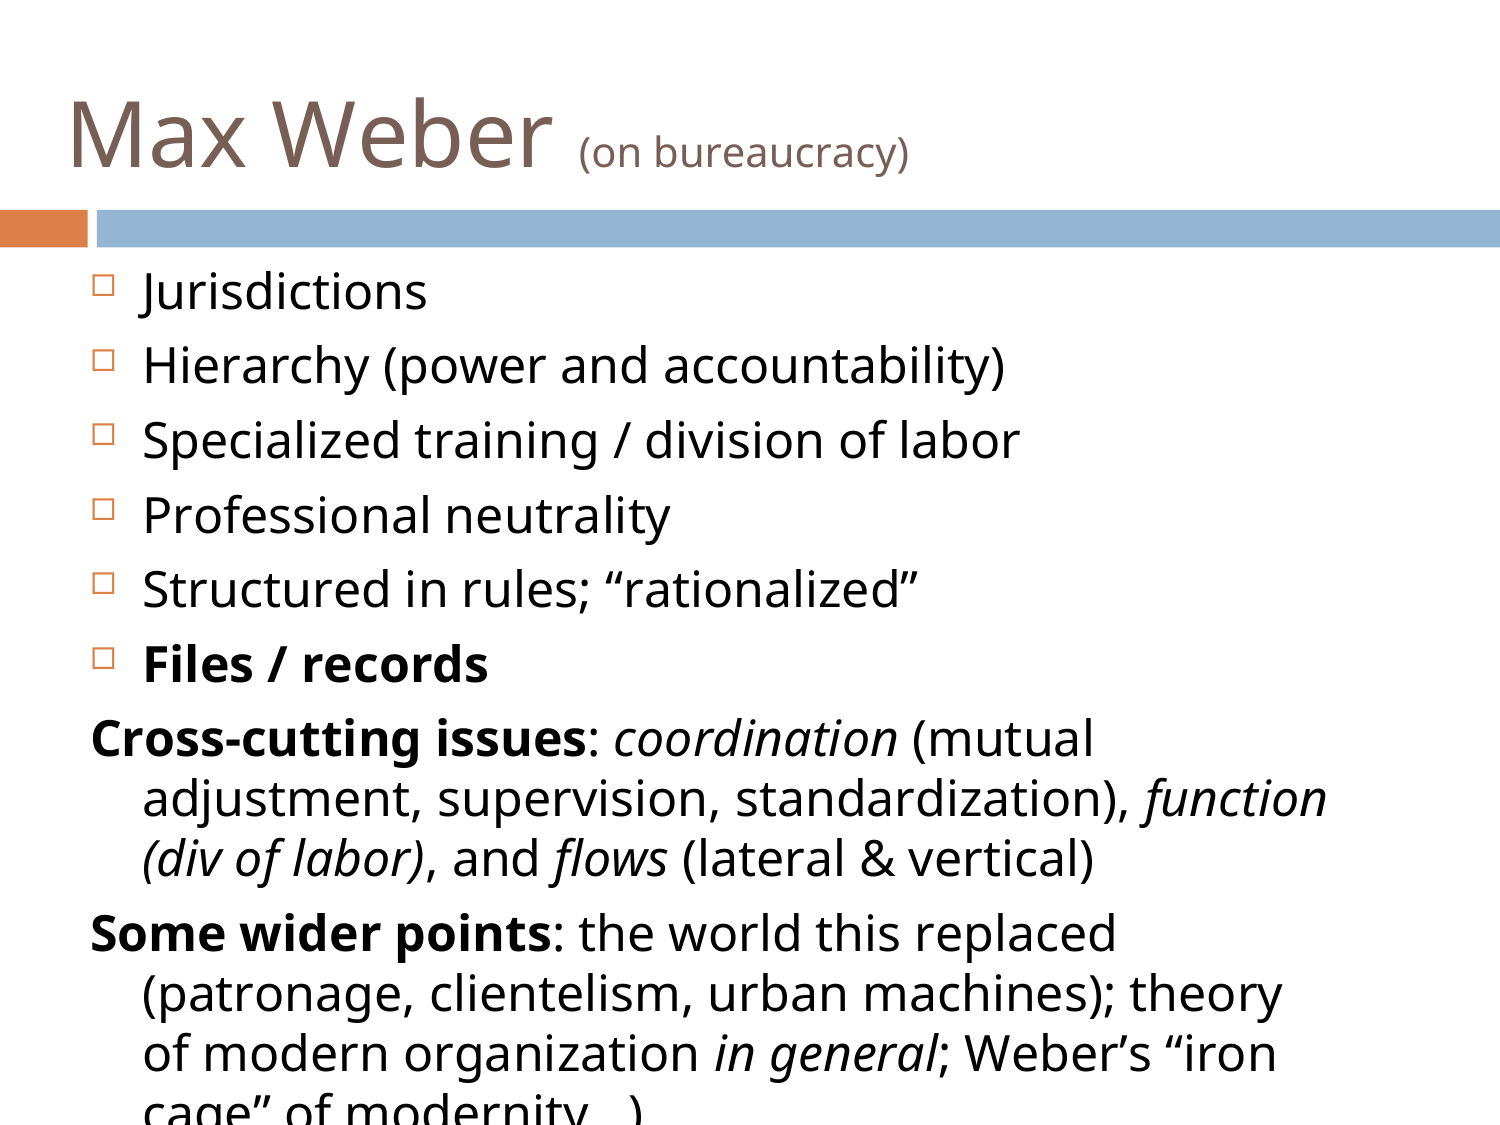

# Max Weber (on bureaucracy)
Jurisdictions
Hierarchy (power and accountability)
Specialized training / division of labor
Professional neutrality
Structured in rules; “rationalized”
Files / records
Cross-cutting issues: coordination (mutual adjustment, supervision, standardization), function (div of labor), and flows (lateral & vertical)
Some wider points: the world this replaced (patronage, clientelism, urban machines); theory of modern organization in general; Weber’s “iron cage” of modernity…)